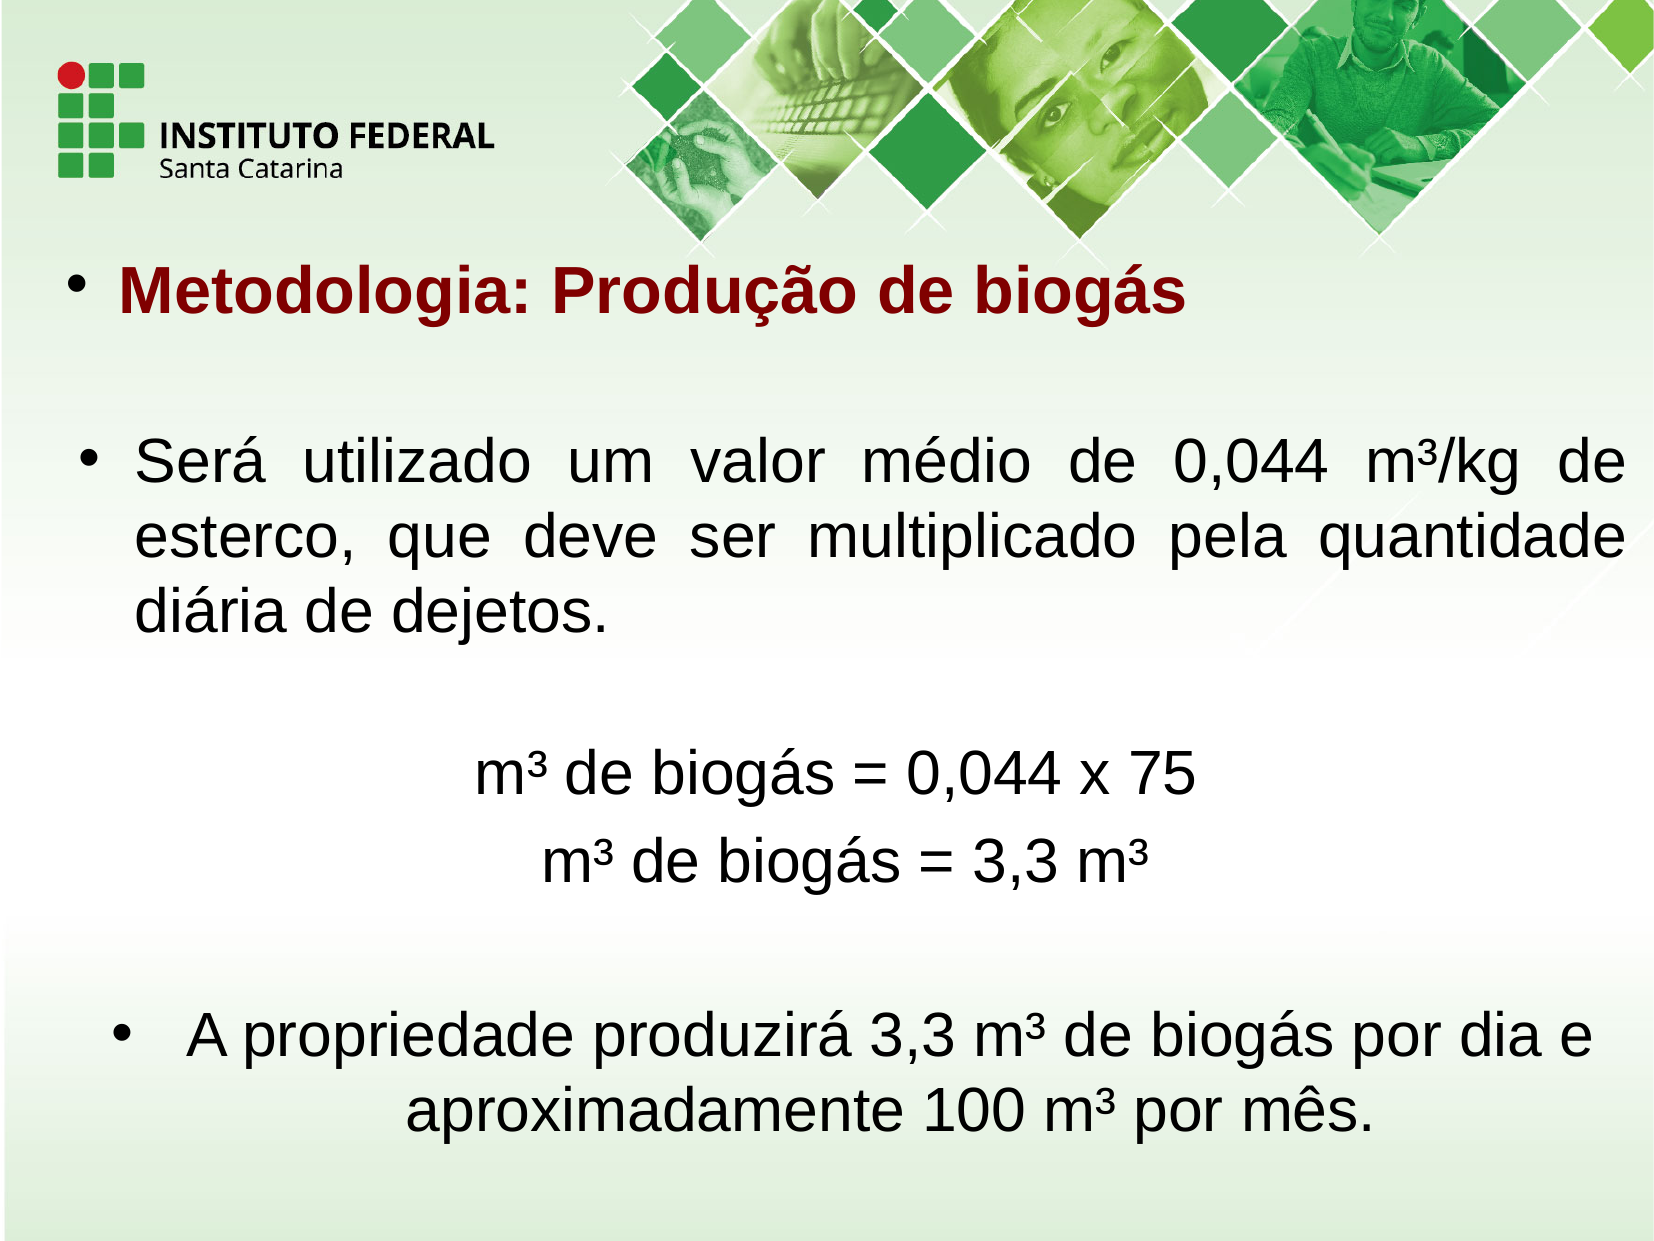

Metodologia: Produção de biogás
Será utilizado um valor médio de 0,044 m³/kg de esterco, que deve ser multiplicado pela quantidade diária de dejetos.
m³ de biogás = 0,044 x 75
m³ de biogás = 3,3 m³
A propriedade produzirá 3,3 m³ de biogás por dia e aproximadamente 100 m³ por mês.